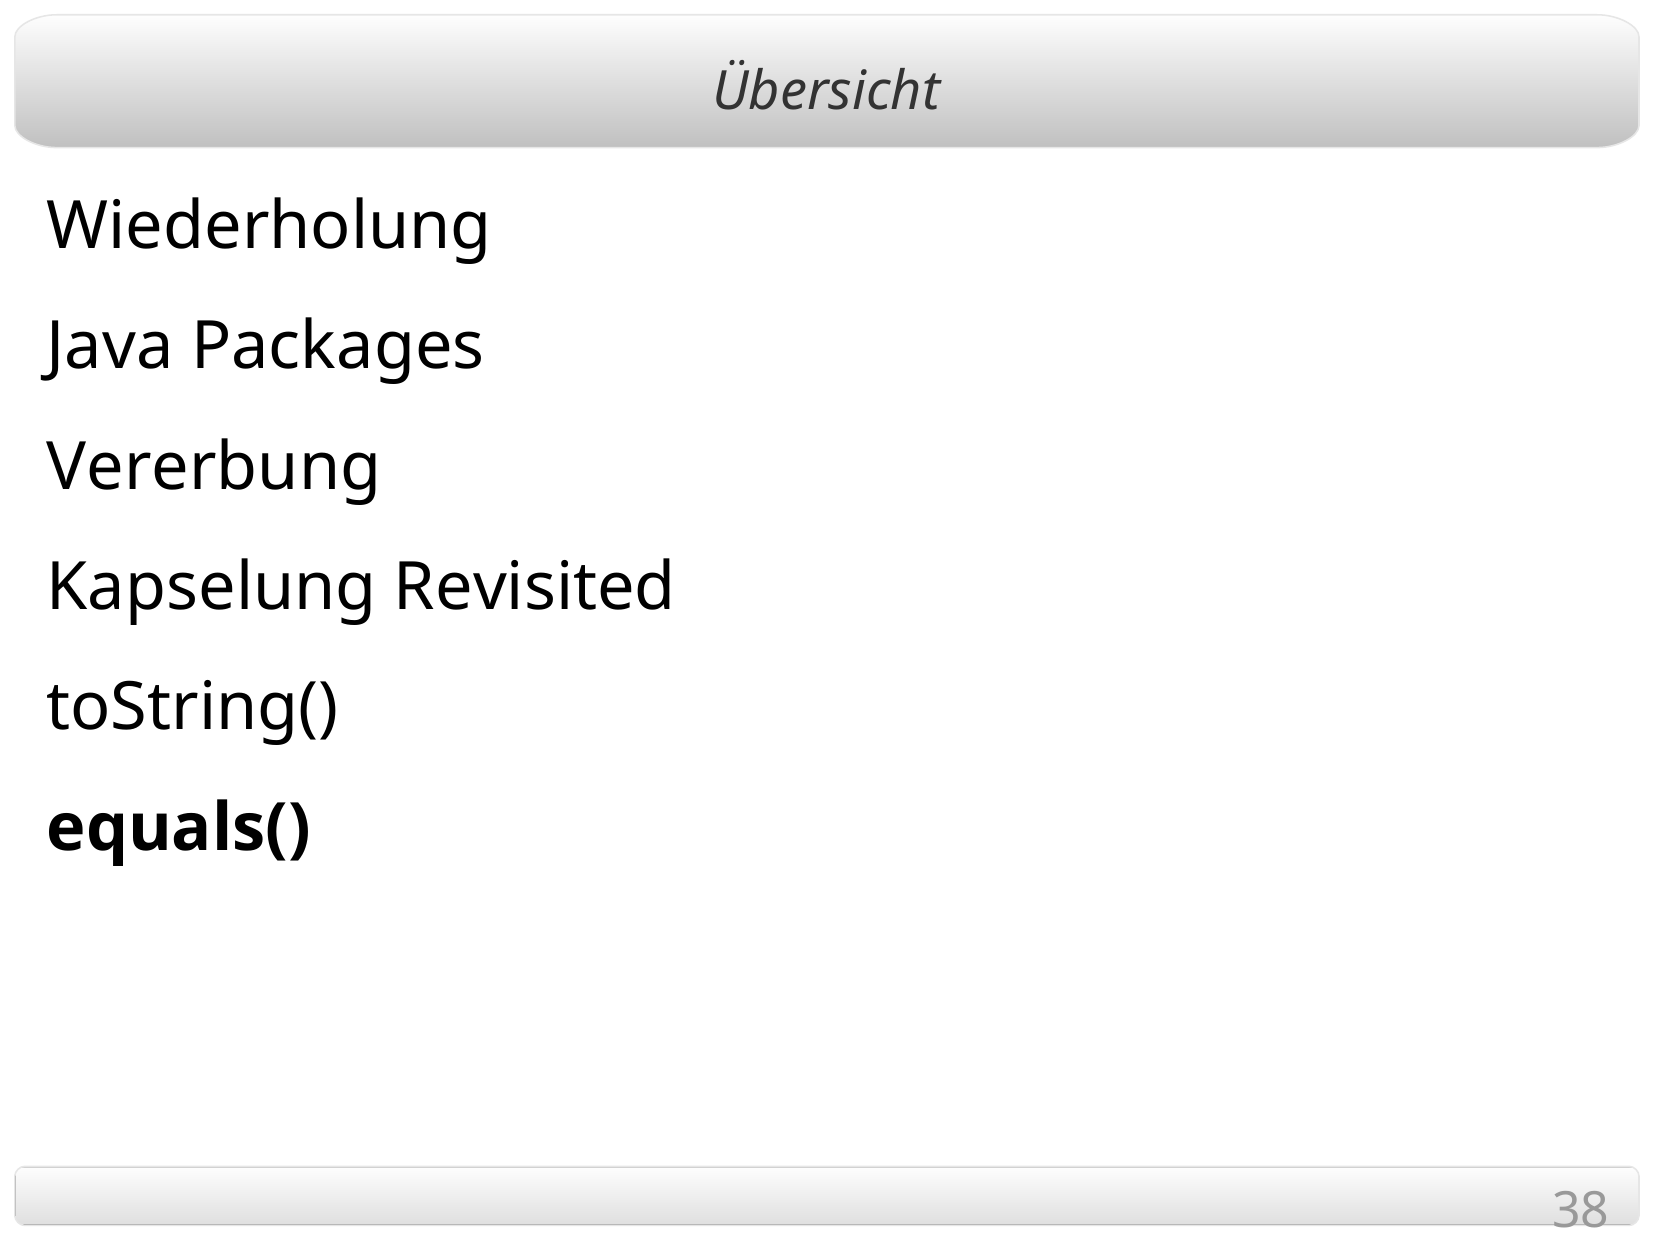

# Übersicht
Wiederholung
Java Packages
Vererbung
Kapselung Revisited
toString()
equals()